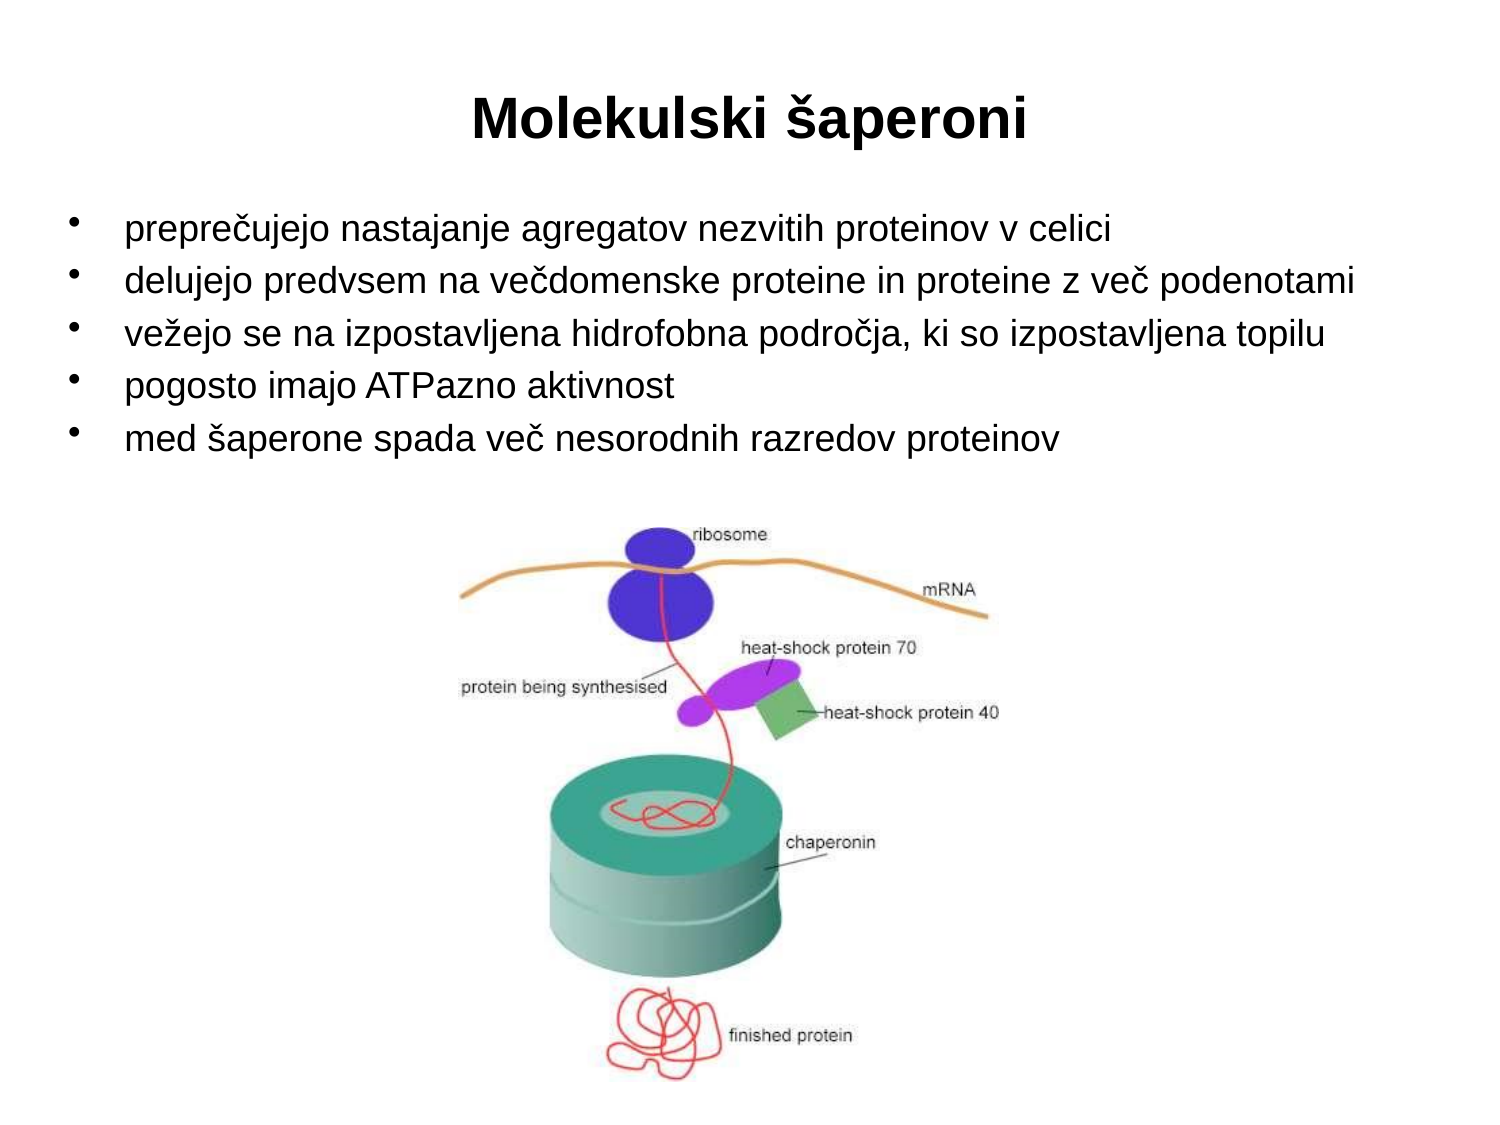

# Molekulski šaperoni
preprečujejo nastajanje agregatov nezvitih proteinov v celici
delujejo predvsem na večdomenske proteine in proteine z več podenotami
vežejo se na izpostavljena hidrofobna področja, ki so izpostavljena topilu
pogosto imajo ATPazno aktivnost
med šaperone spada več nesorodnih razredov proteinov